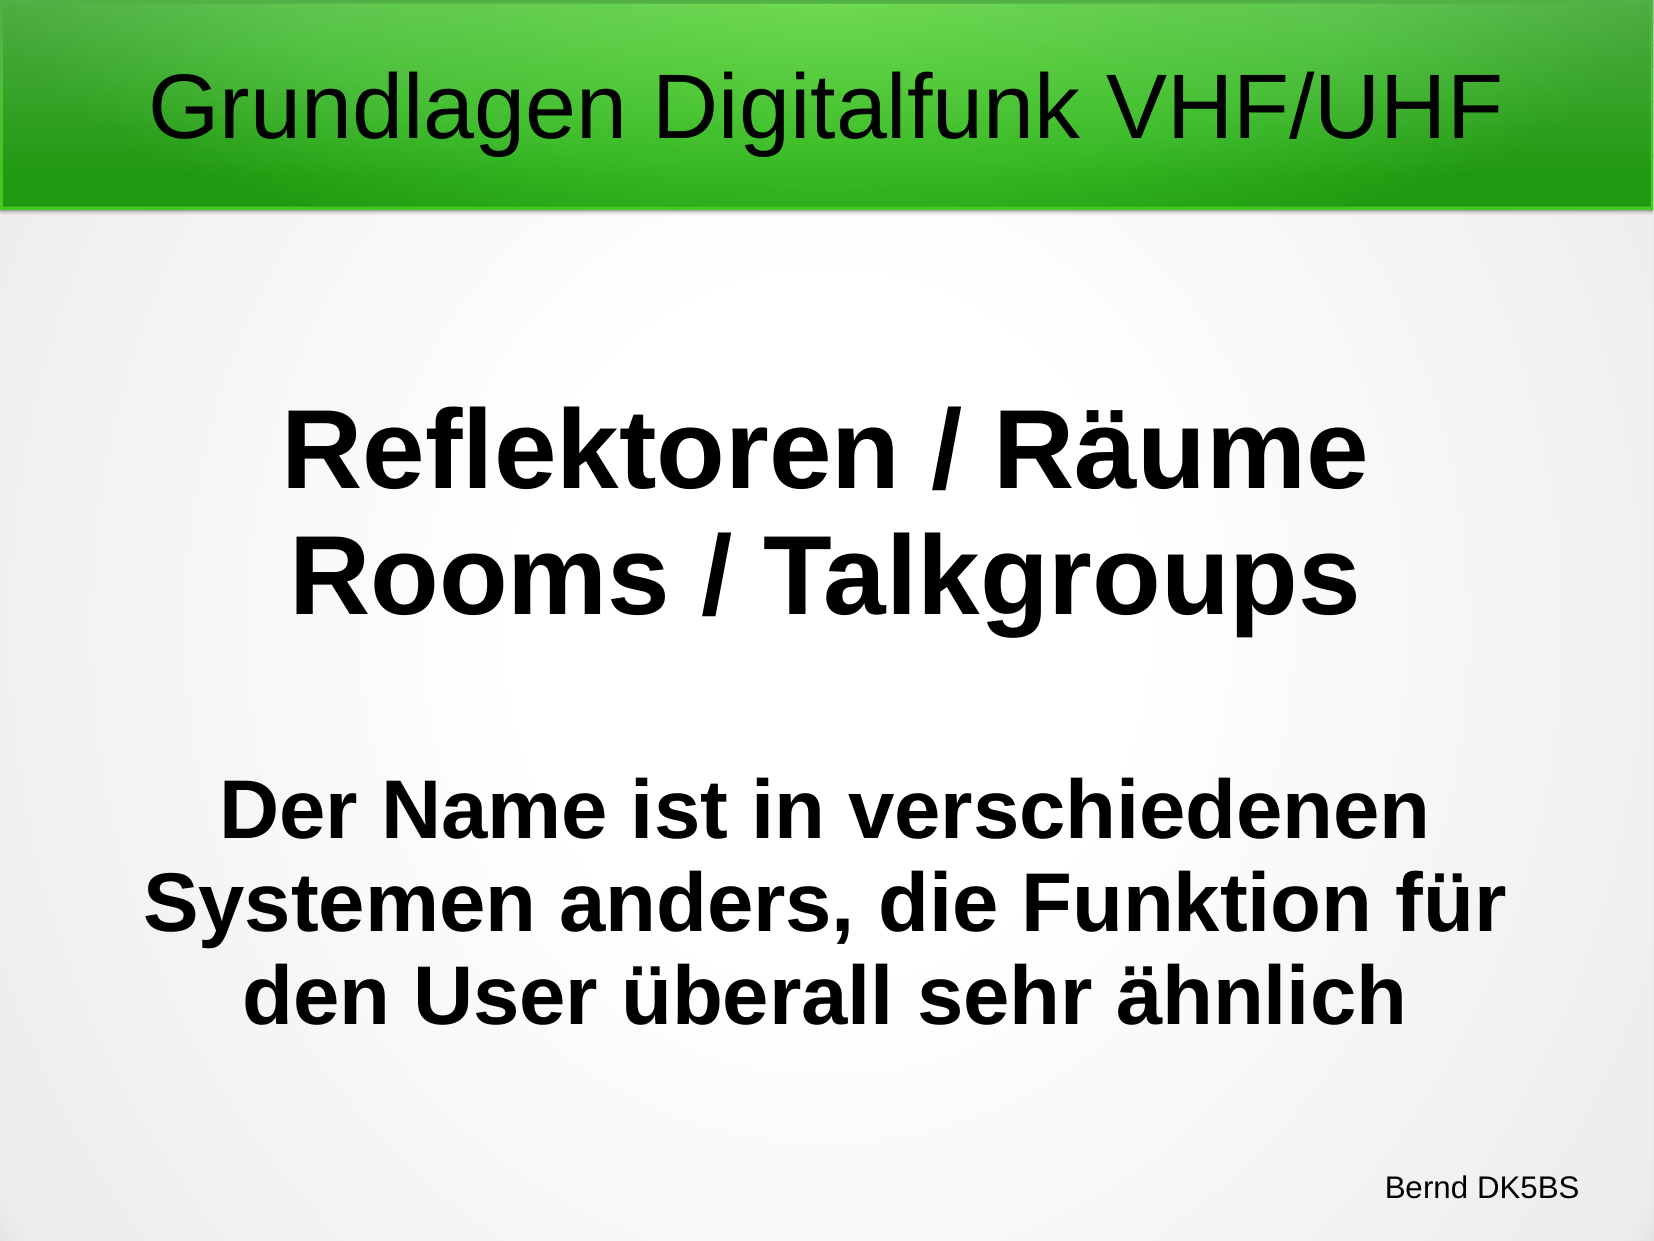

# Grundlagen Digitalfunk VHF/UHF
Reflektoren / Räume Rooms / Talkgroups
Der Name ist in verschiedenen Systemen anders, die Funktion für den User überall sehr ähnlich
Bernd DK5BS